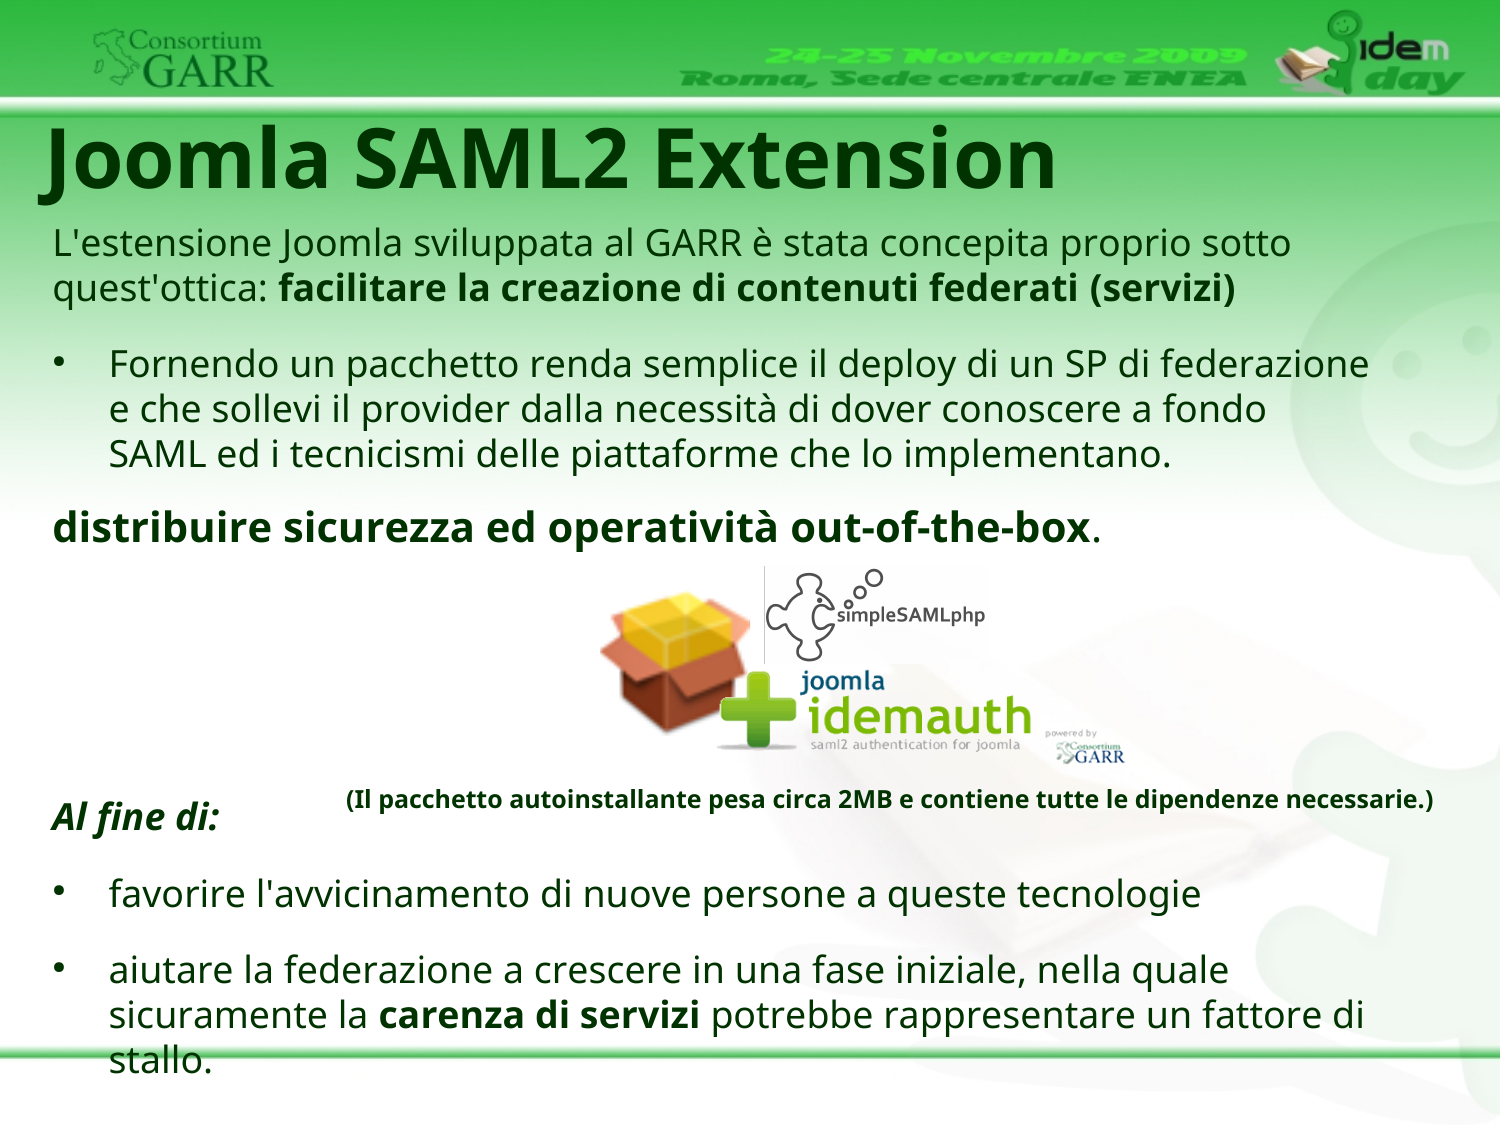

Joomla SAML2 Extension
# L'estensione Joomla sviluppata al GARR è stata concepita proprio sotto quest'ottica: facilitare la creazione di contenuti federati (servizi)
Fornendo un pacchetto renda semplice il deploy di un SP di federazione e che sollevi il provider dalla necessità di dover conoscere a fondo SAML ed i tecnicismi delle piattaforme che lo implementano.
distribuire sicurezza ed operatività out-of-the-box.
(Il pacchetto autoinstallante pesa circa 2MB e contiene tutte le dipendenze necessarie.)
Al fine di:
favorire l'avvicinamento di nuove persone a queste tecnologie
aiutare la federazione a crescere in una fase iniziale, nella quale sicuramente la carenza di servizi potrebbe rappresentare un fattore di stallo.